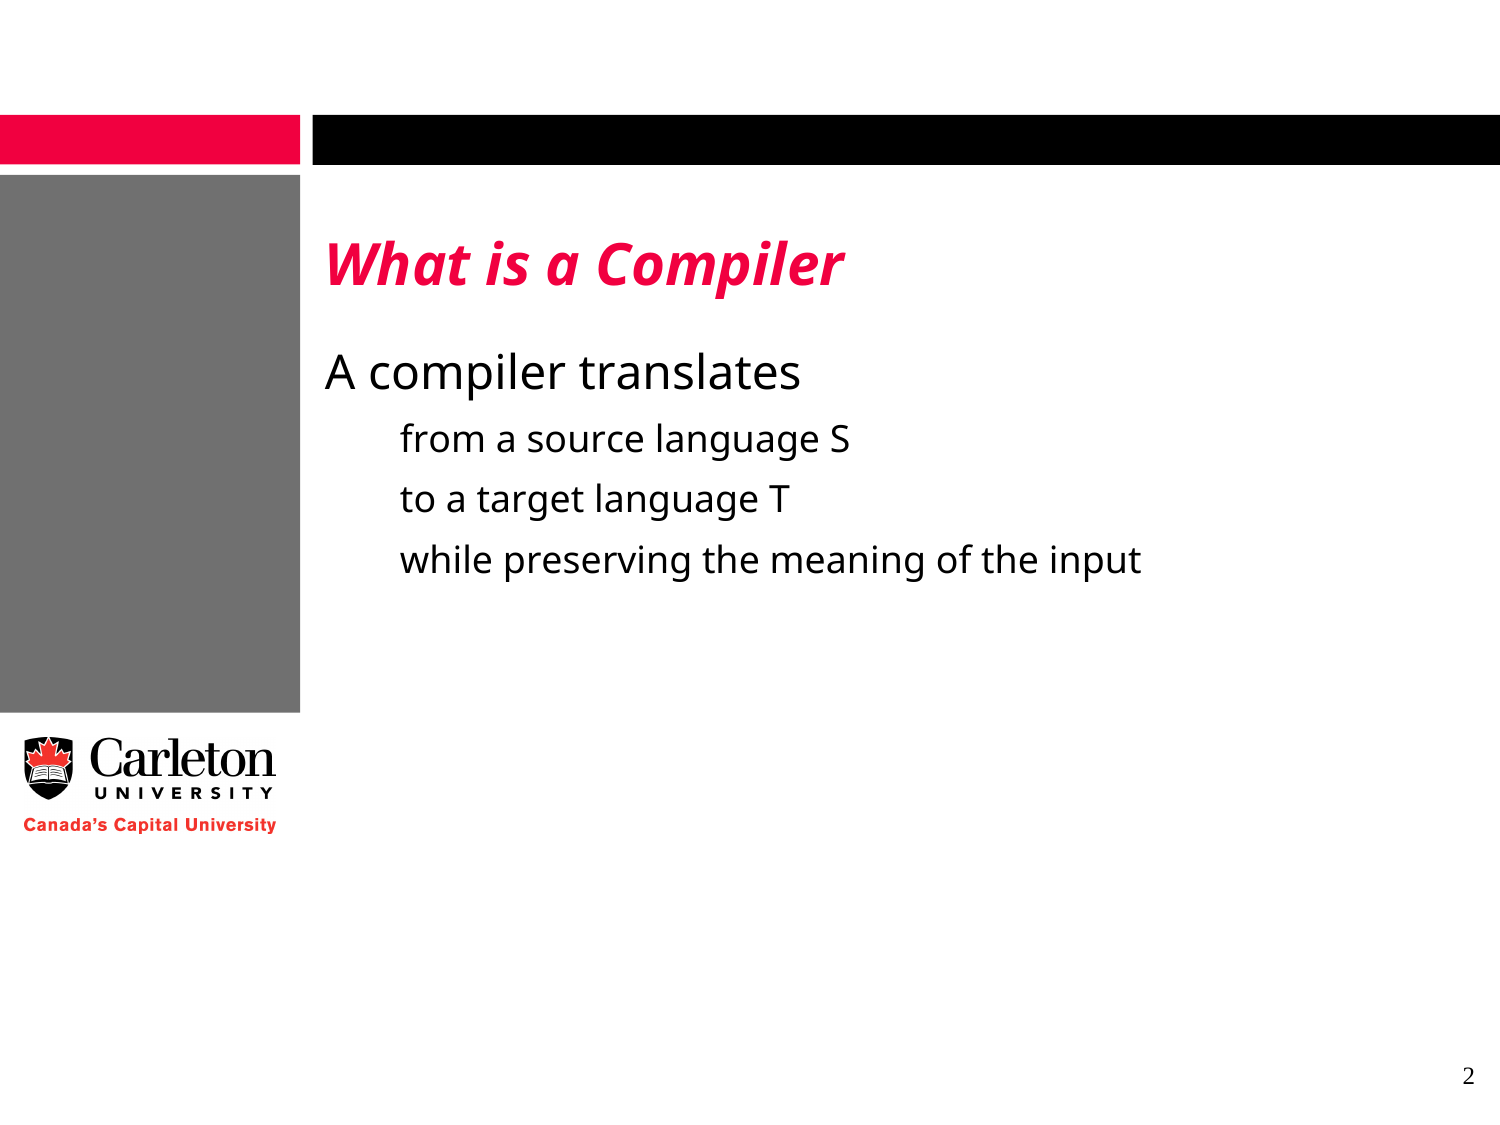

# What is a Compiler
A compiler translates
from a source language S
to a target language T
while preserving the meaning of the input
2